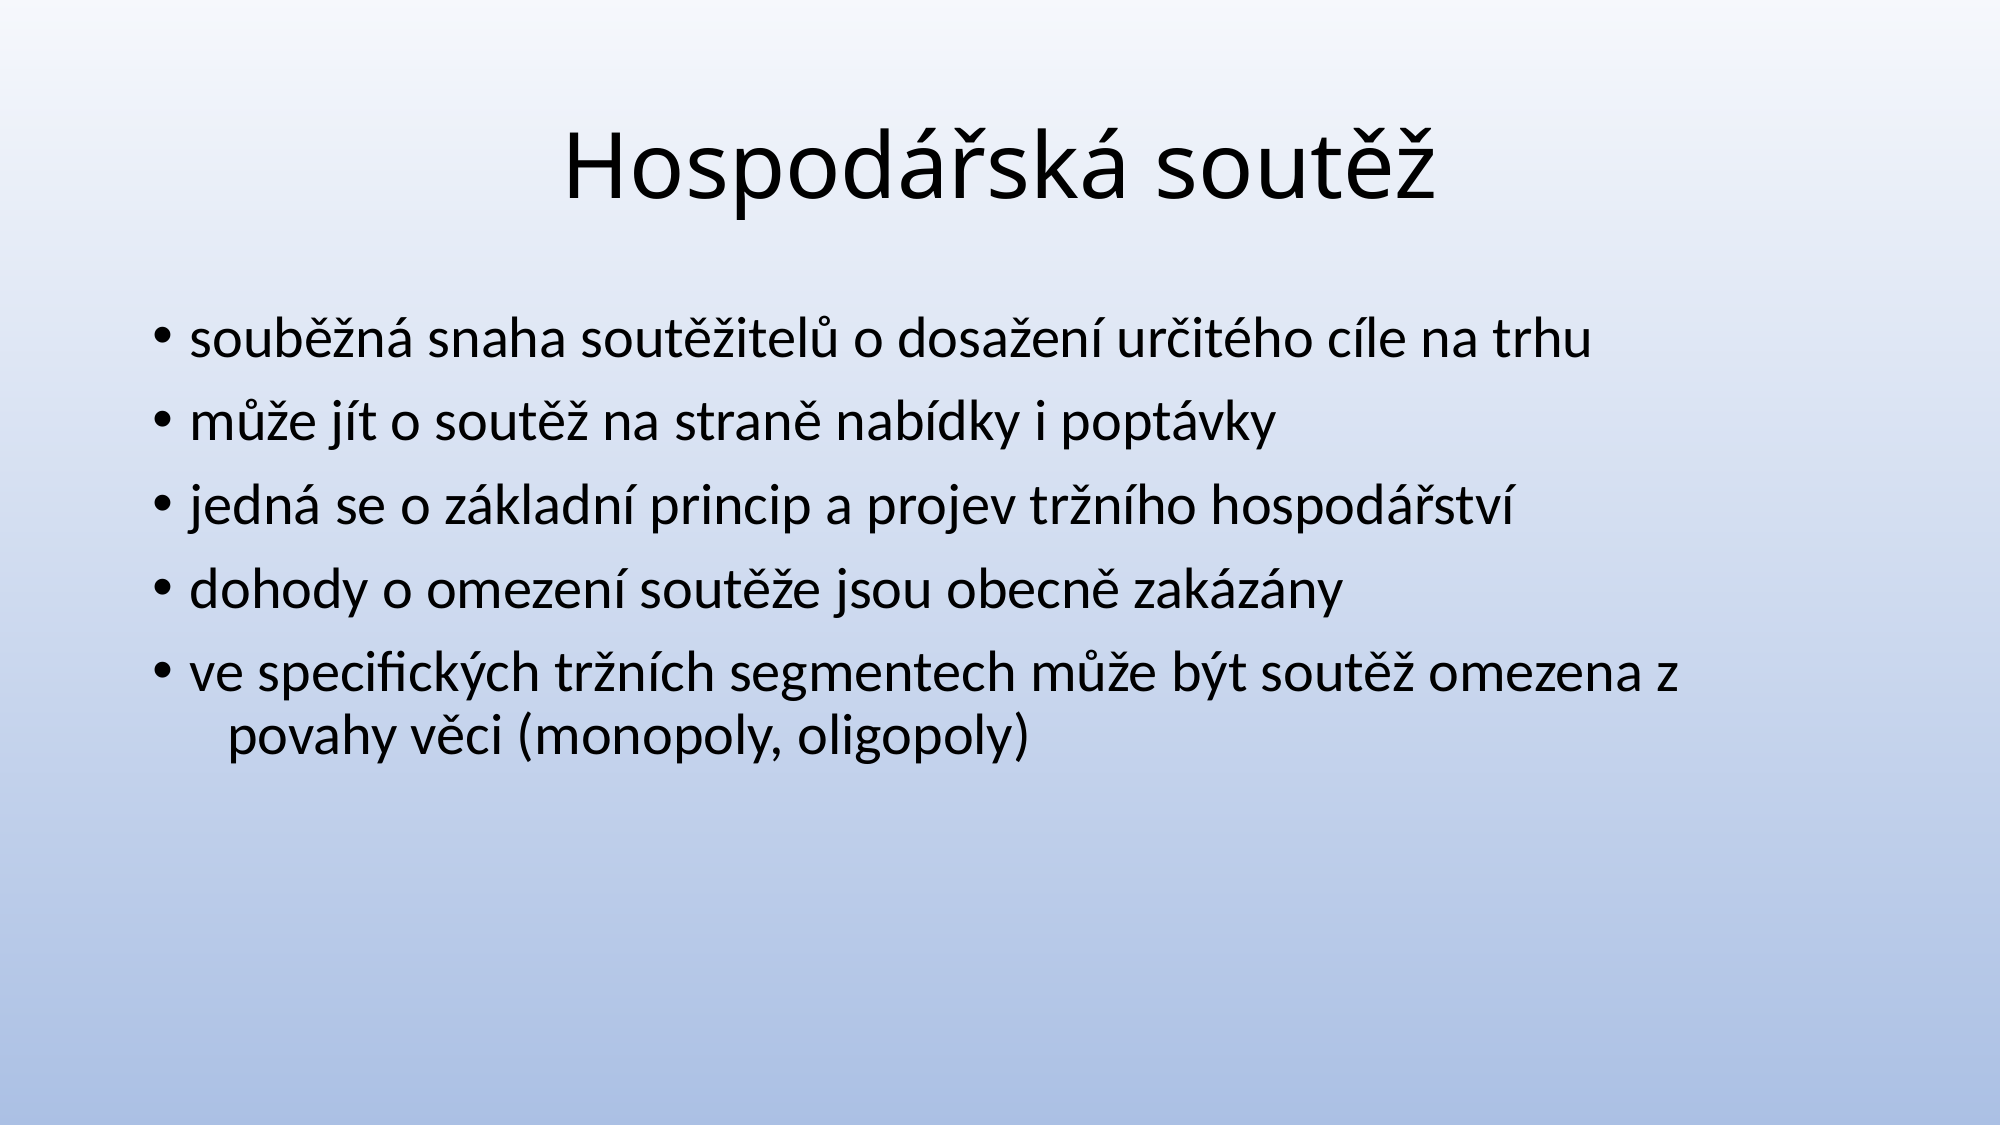

# Hospodářská soutěž
souběžná snaha soutěžitelů o dosažení určitého cíle na trhu
může jít o soutěž na straně nabídky i poptávky
jedná se o základní princip a projev tržního hospodářství
dohody o omezení soutěže jsou obecně zakázány
ve specifických tržních segmentech může být soutěž omezena z povahy věci (monopoly, oligopoly)